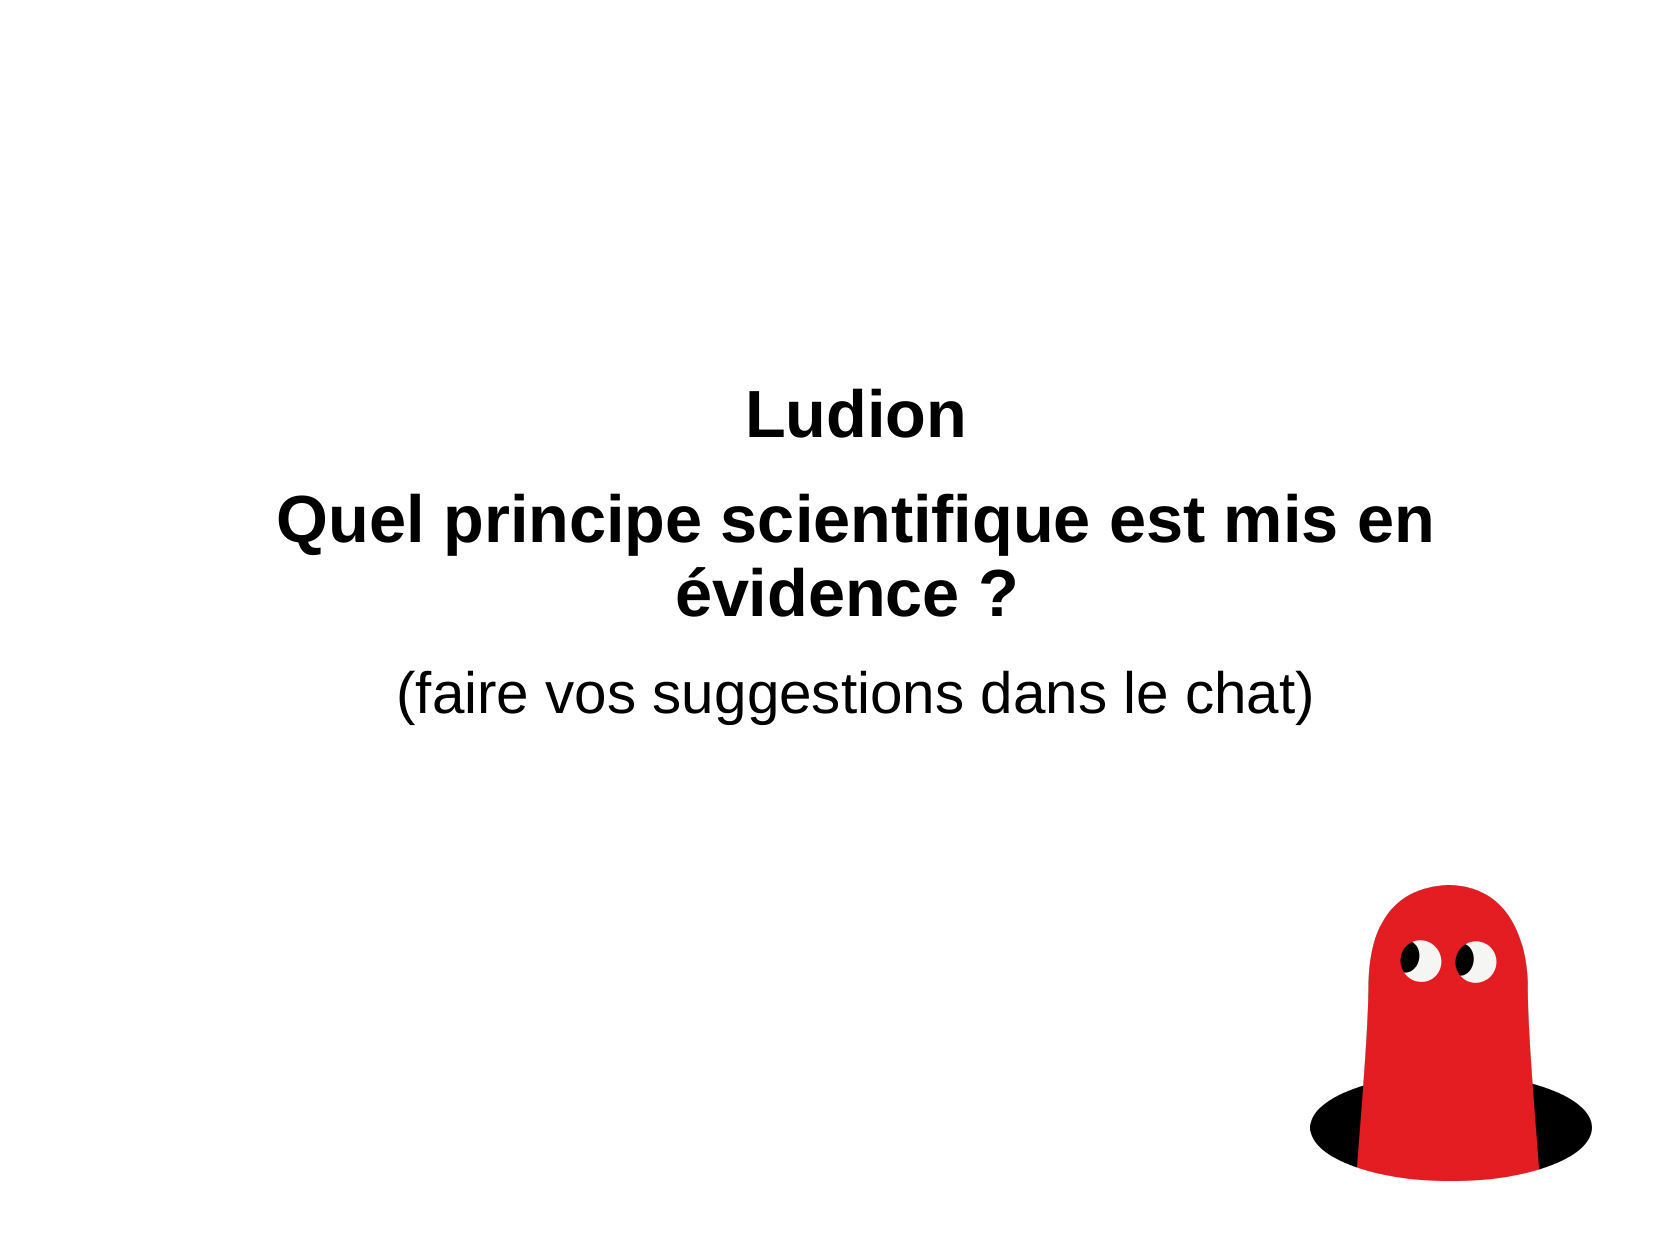

# Ludion
Quel principe scientifique est mis en évidence ?
(faire vos suggestions dans le chat)